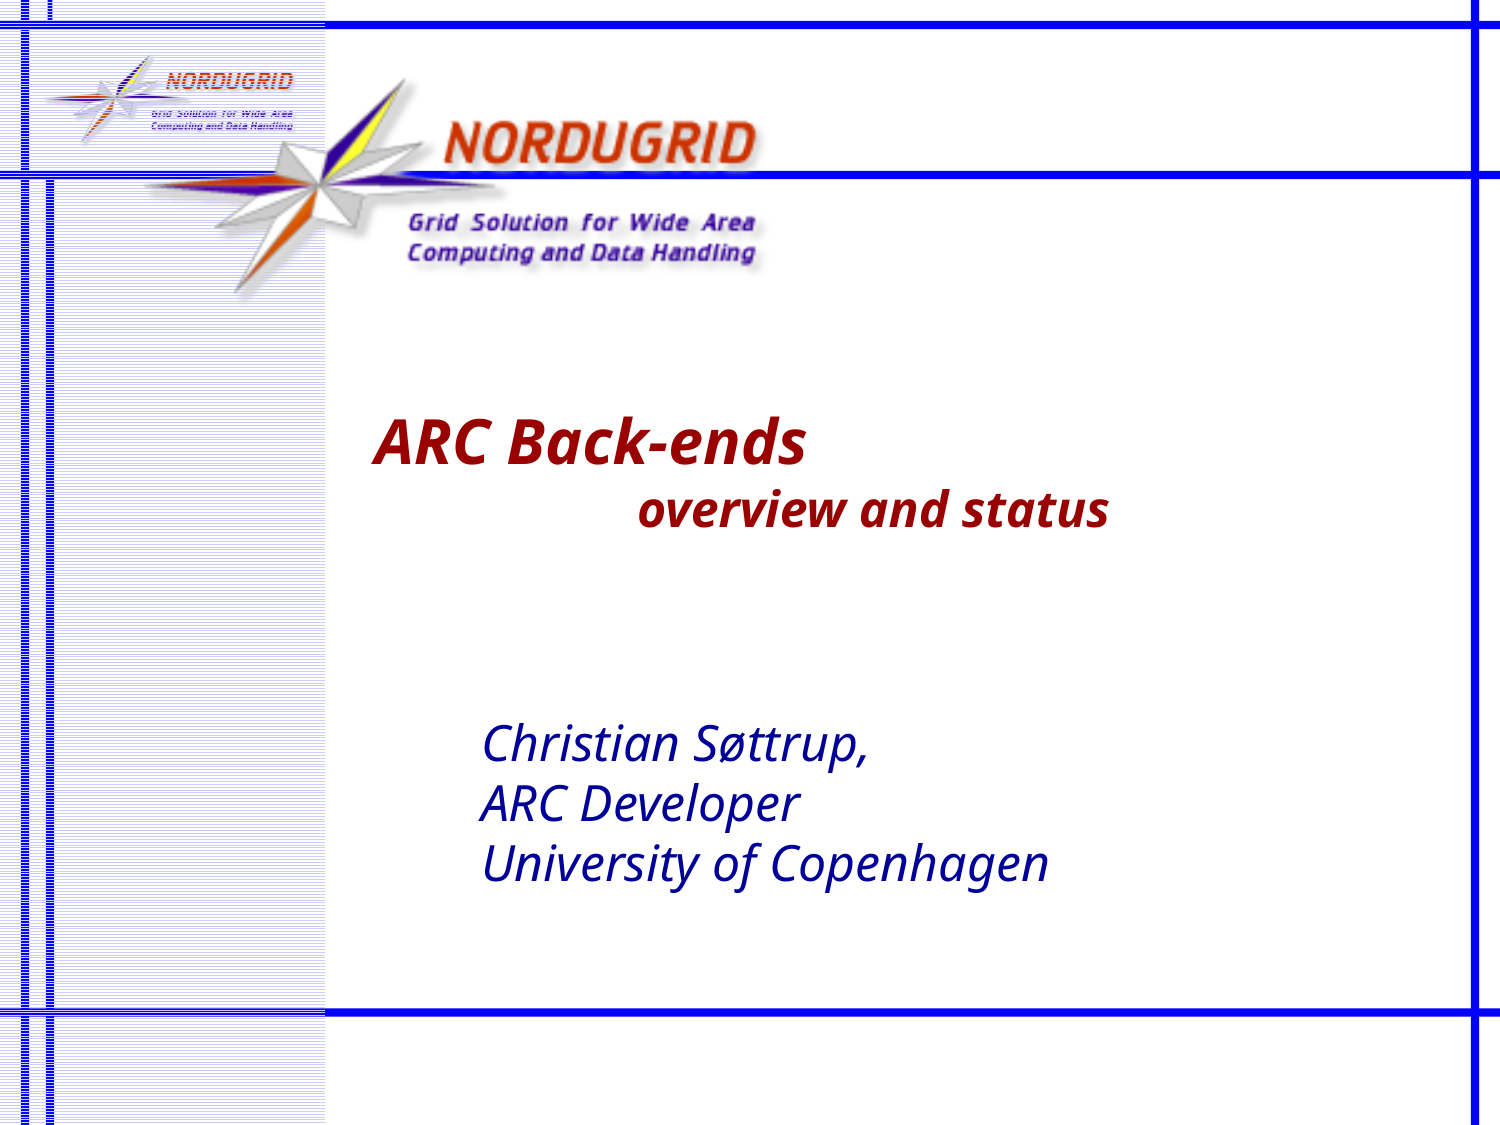

ARC Back-ends
overview and status
Christian Søttrup,
ARC Developer
University of Copenhagen